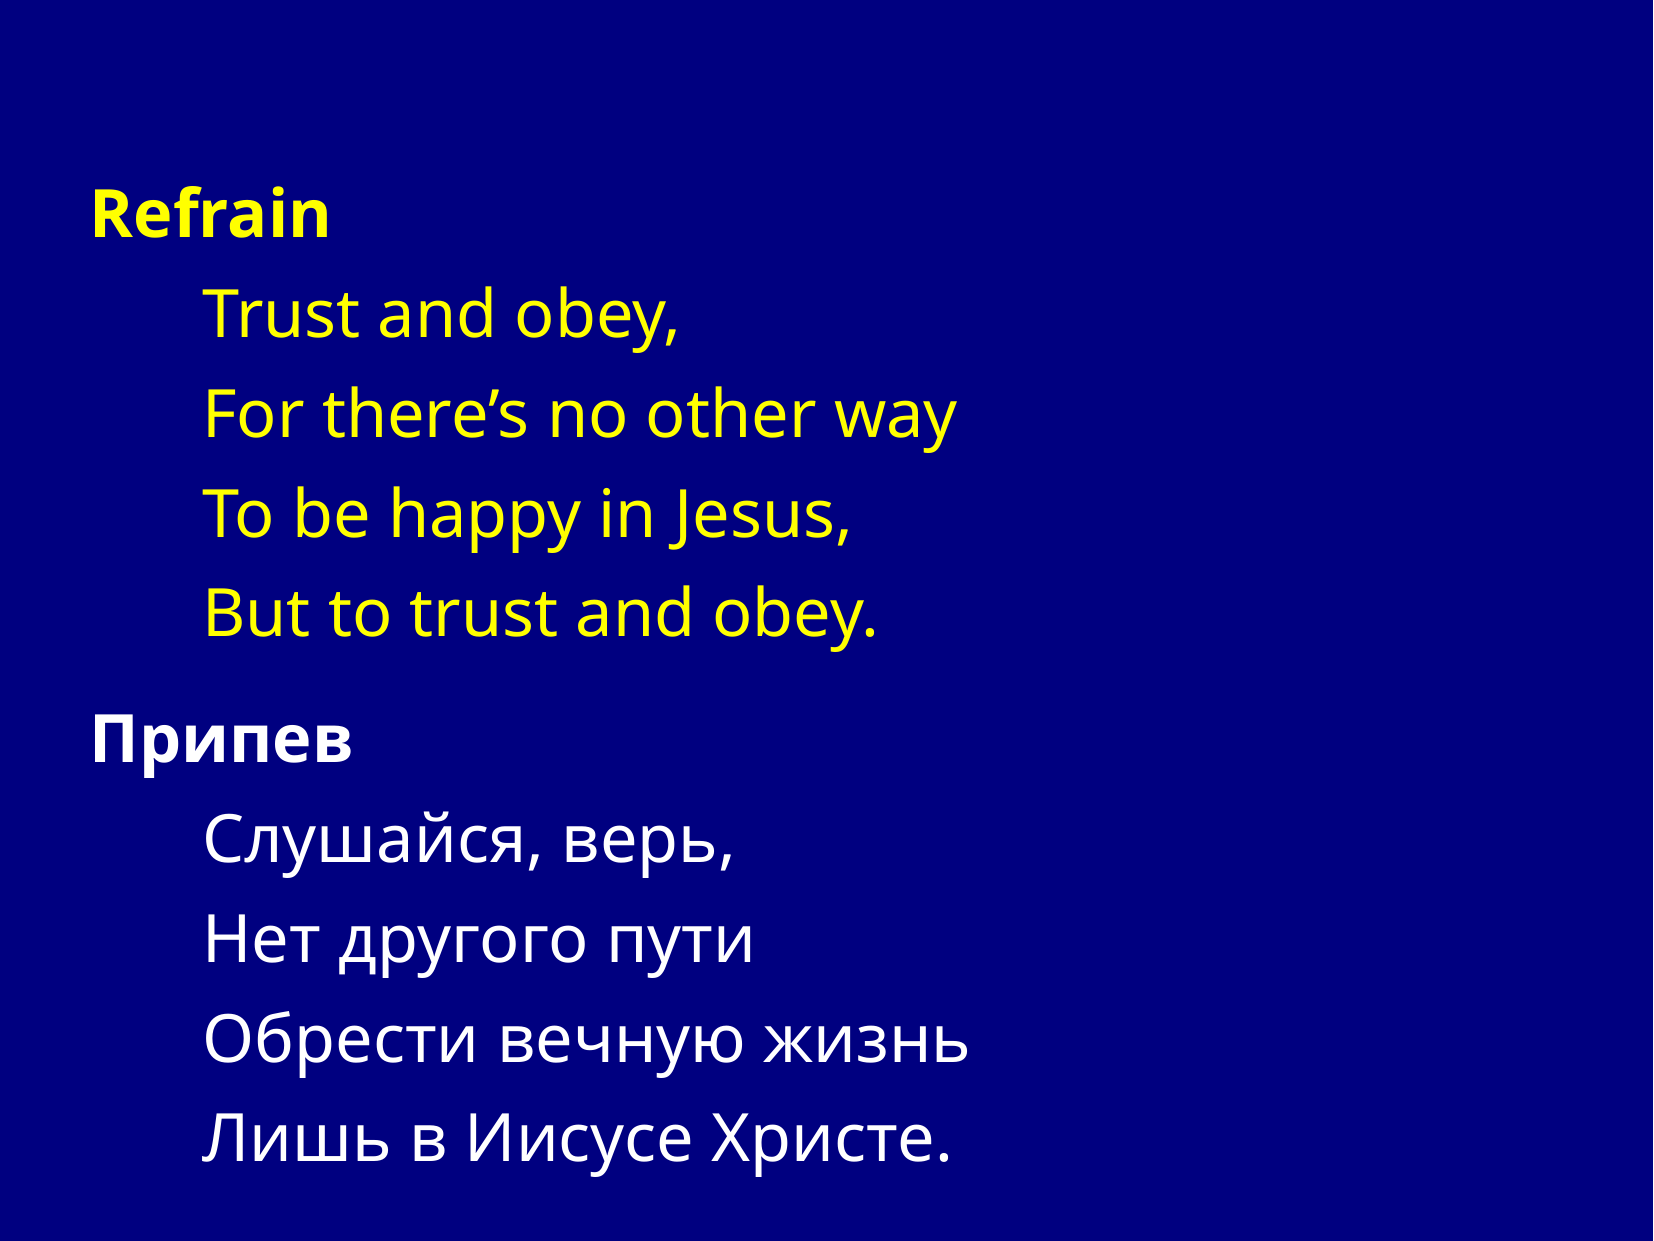

Refrain
	Trust and obey,
	For there’s no other way
	To be happy in Jesus,
	But to trust and obey.
Припев
	Слушайся, верь,
	Нет другого пути
	Обрести вечную жизнь
	Лишь в Иисусе Христе.